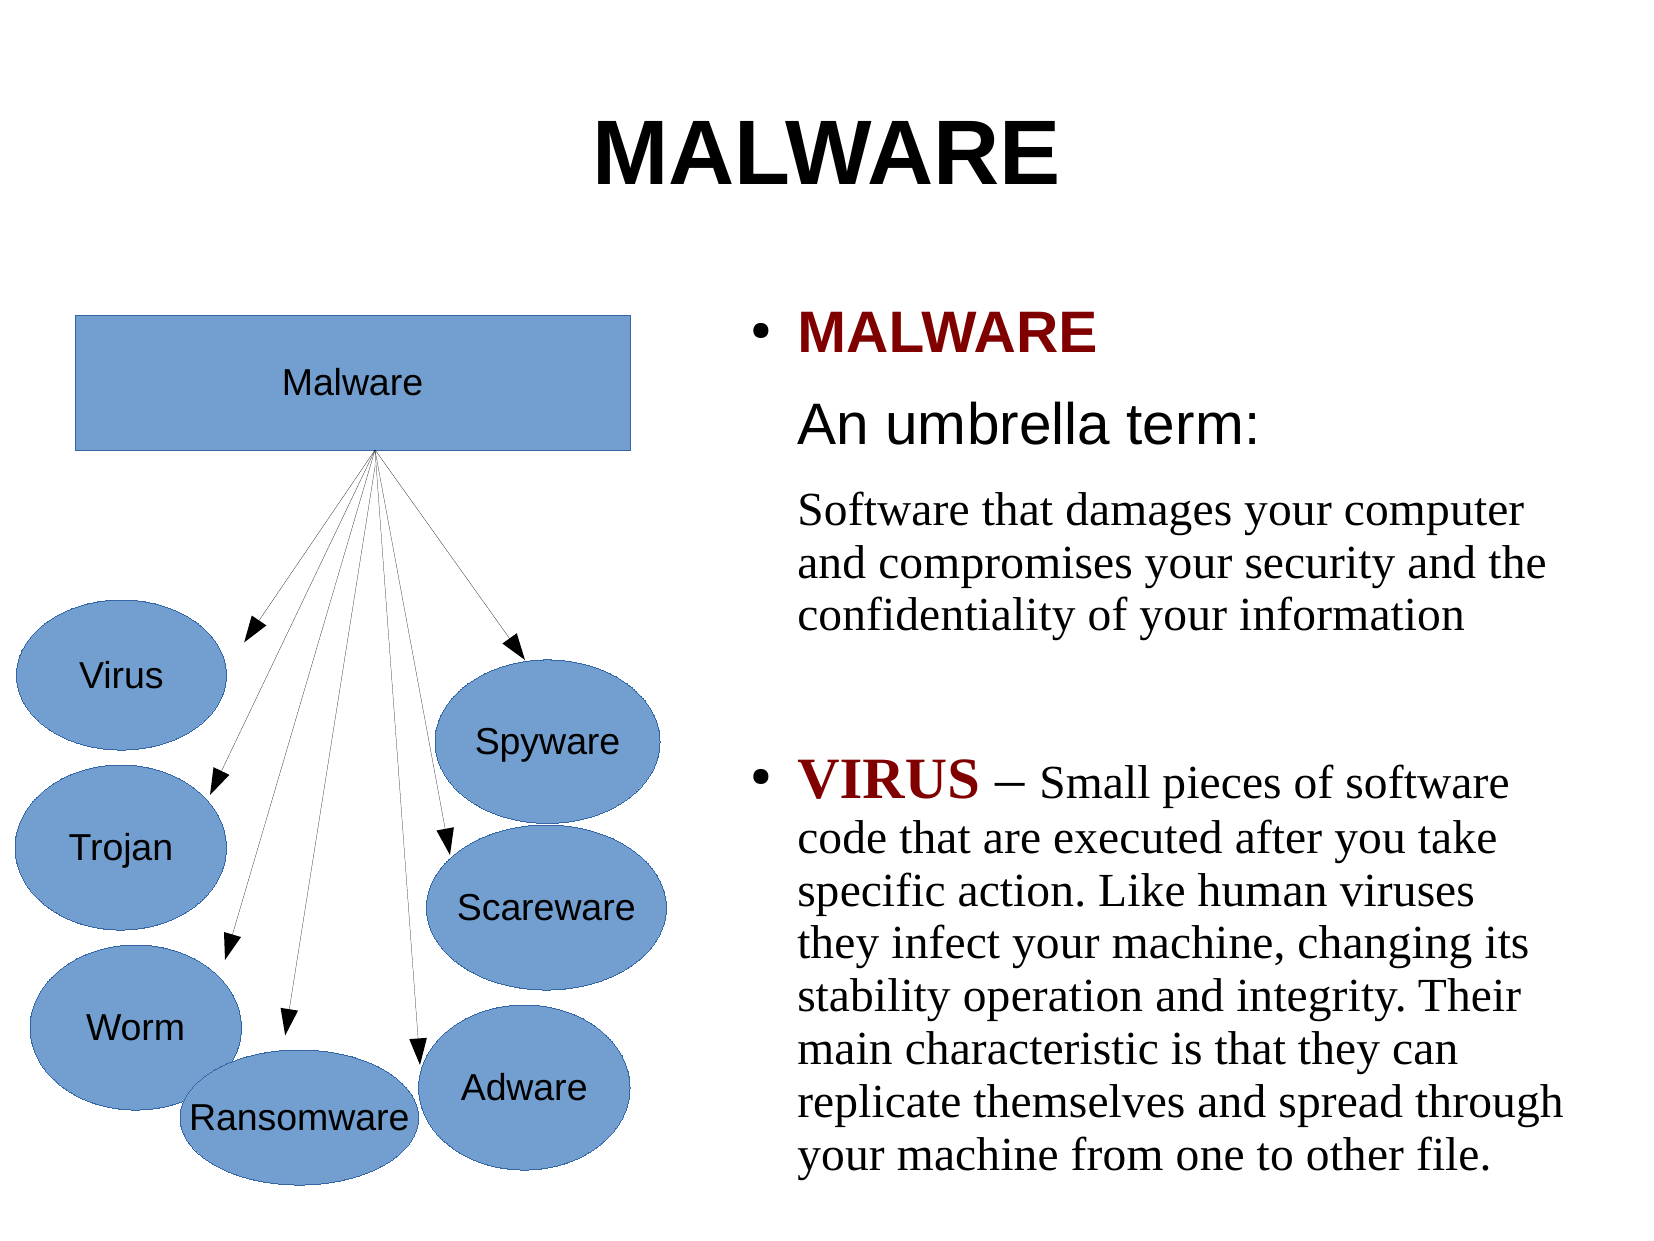

# MALWARE
MALWARE
An umbrella term:
Software that damages your computer and compromises your security and the confidentiality of your information
VIRUS – Small pieces of software code that are executed after you take specific action. Like human viruses they infect your machine, changing its stability operation and integrity. Their main characteristic is that they can replicate themselves and spread through your machine from one to other file.
Malware
Virus
Spyware
Trojan
Scareware
Worm
Adware
Ransomware